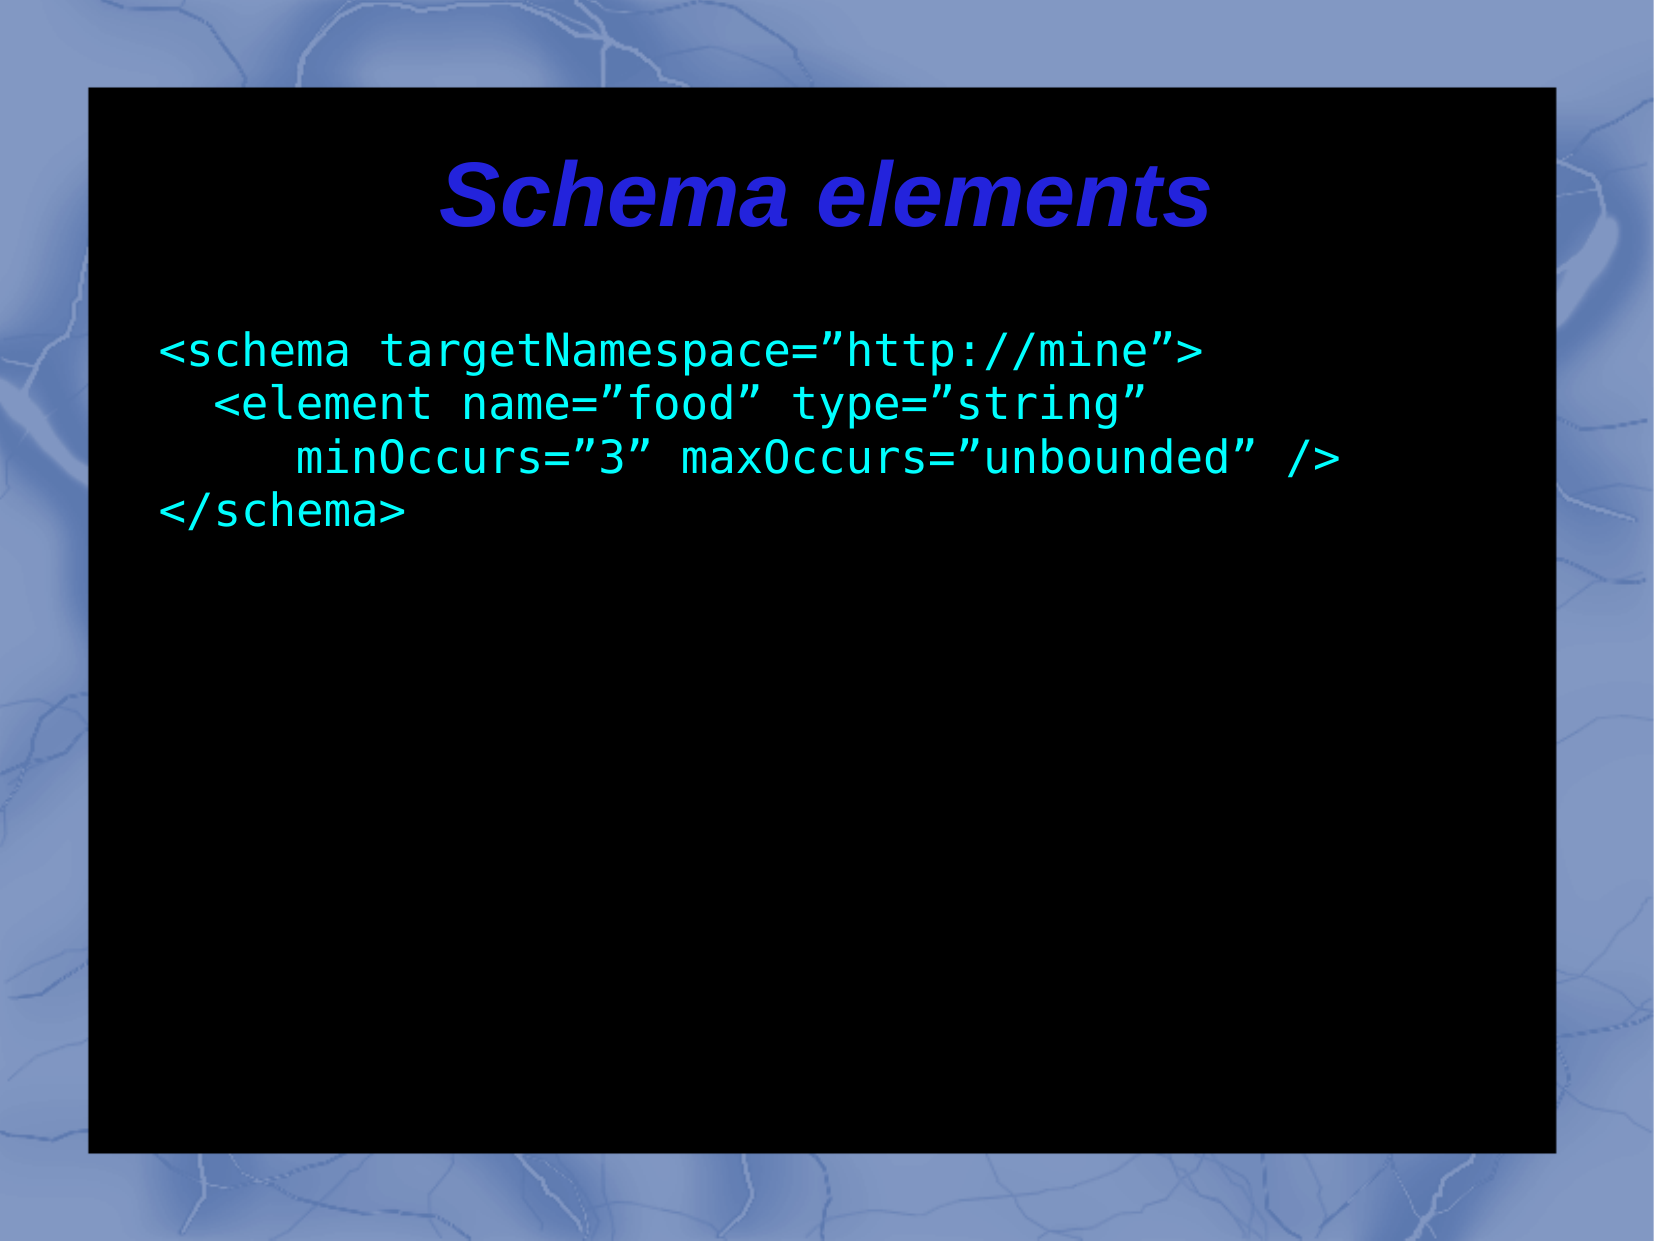

# Schema elements
<schema targetNamespace=”http://mine”>
 <element name=”food” type=”string”
 minOccurs=”3” maxOccurs=”unbounded” />
</schema>